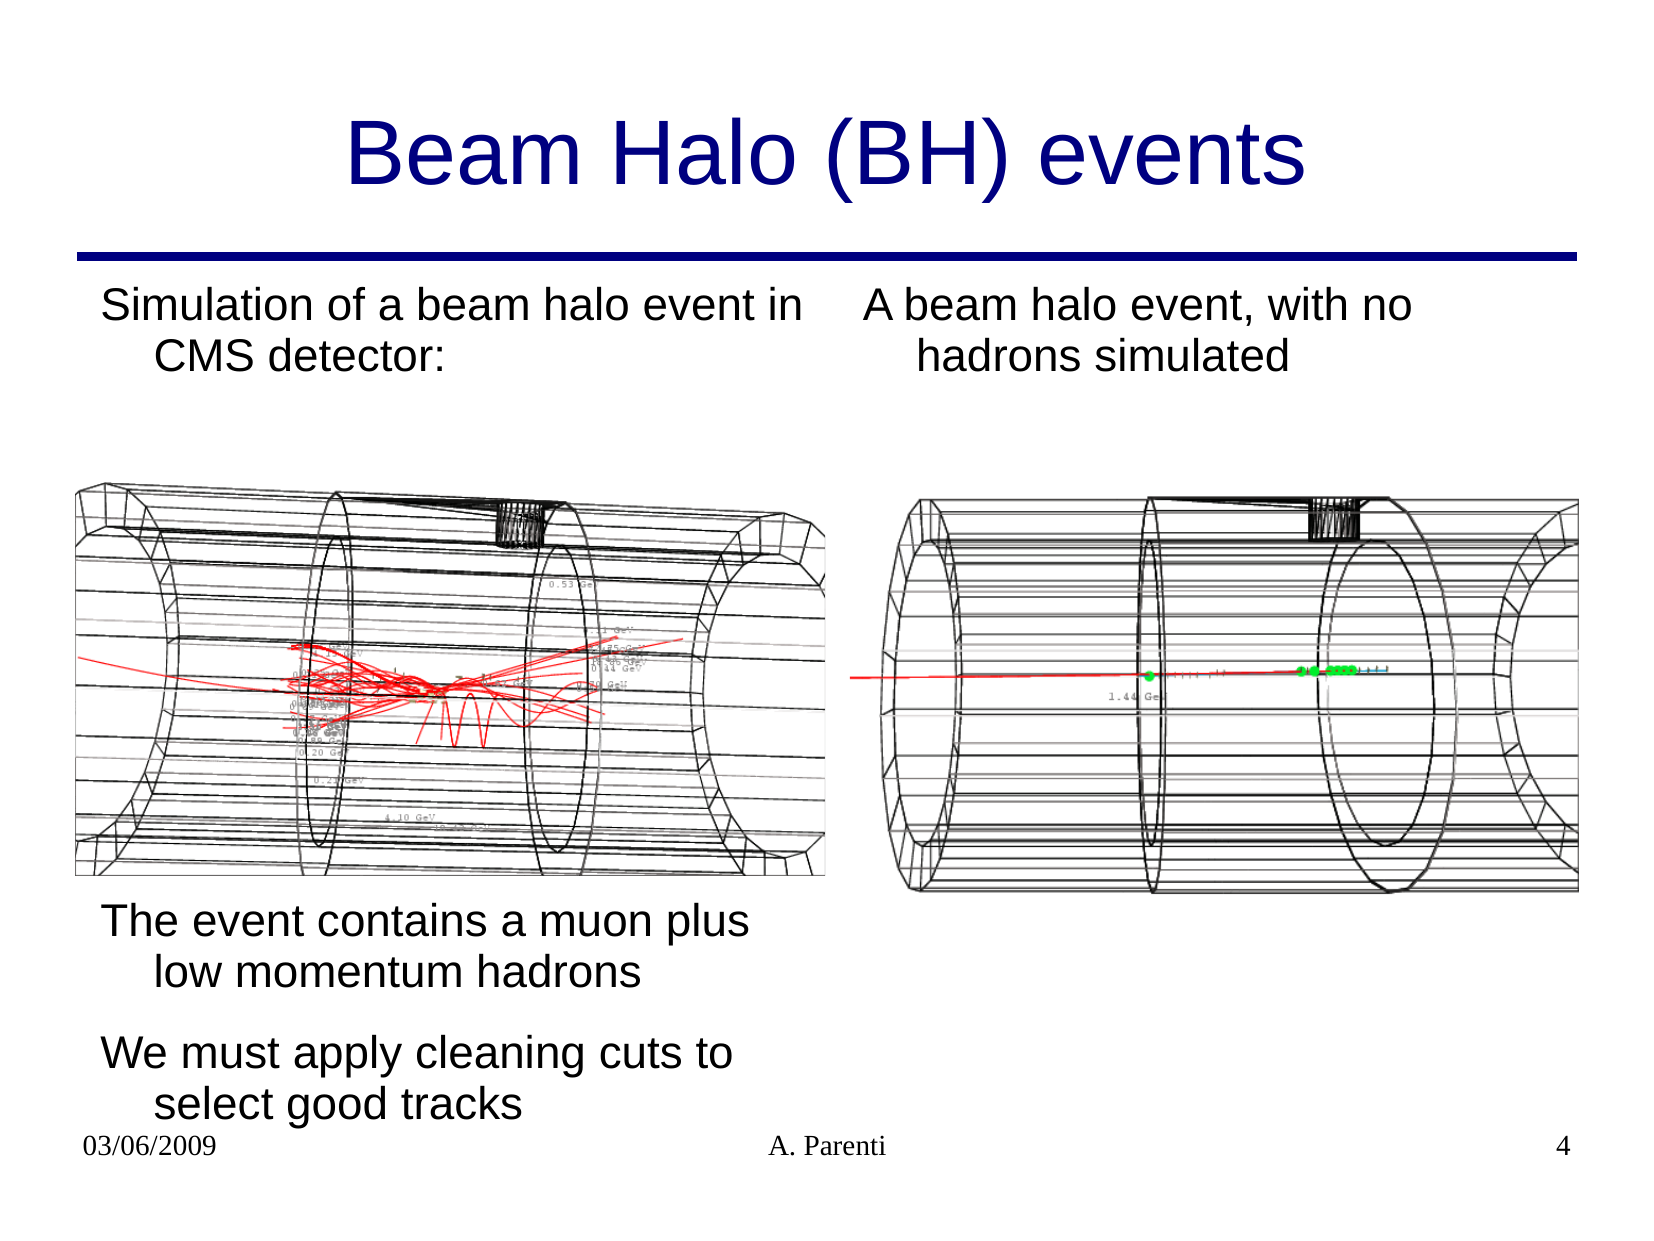

# Beam Halo (BH) events
Simulation of a beam halo event in CMS detector:
The event contains a muon plus low momentum hadrons
We must apply cleaning cuts to select good tracks
A beam halo event, with no hadrons simulated
4